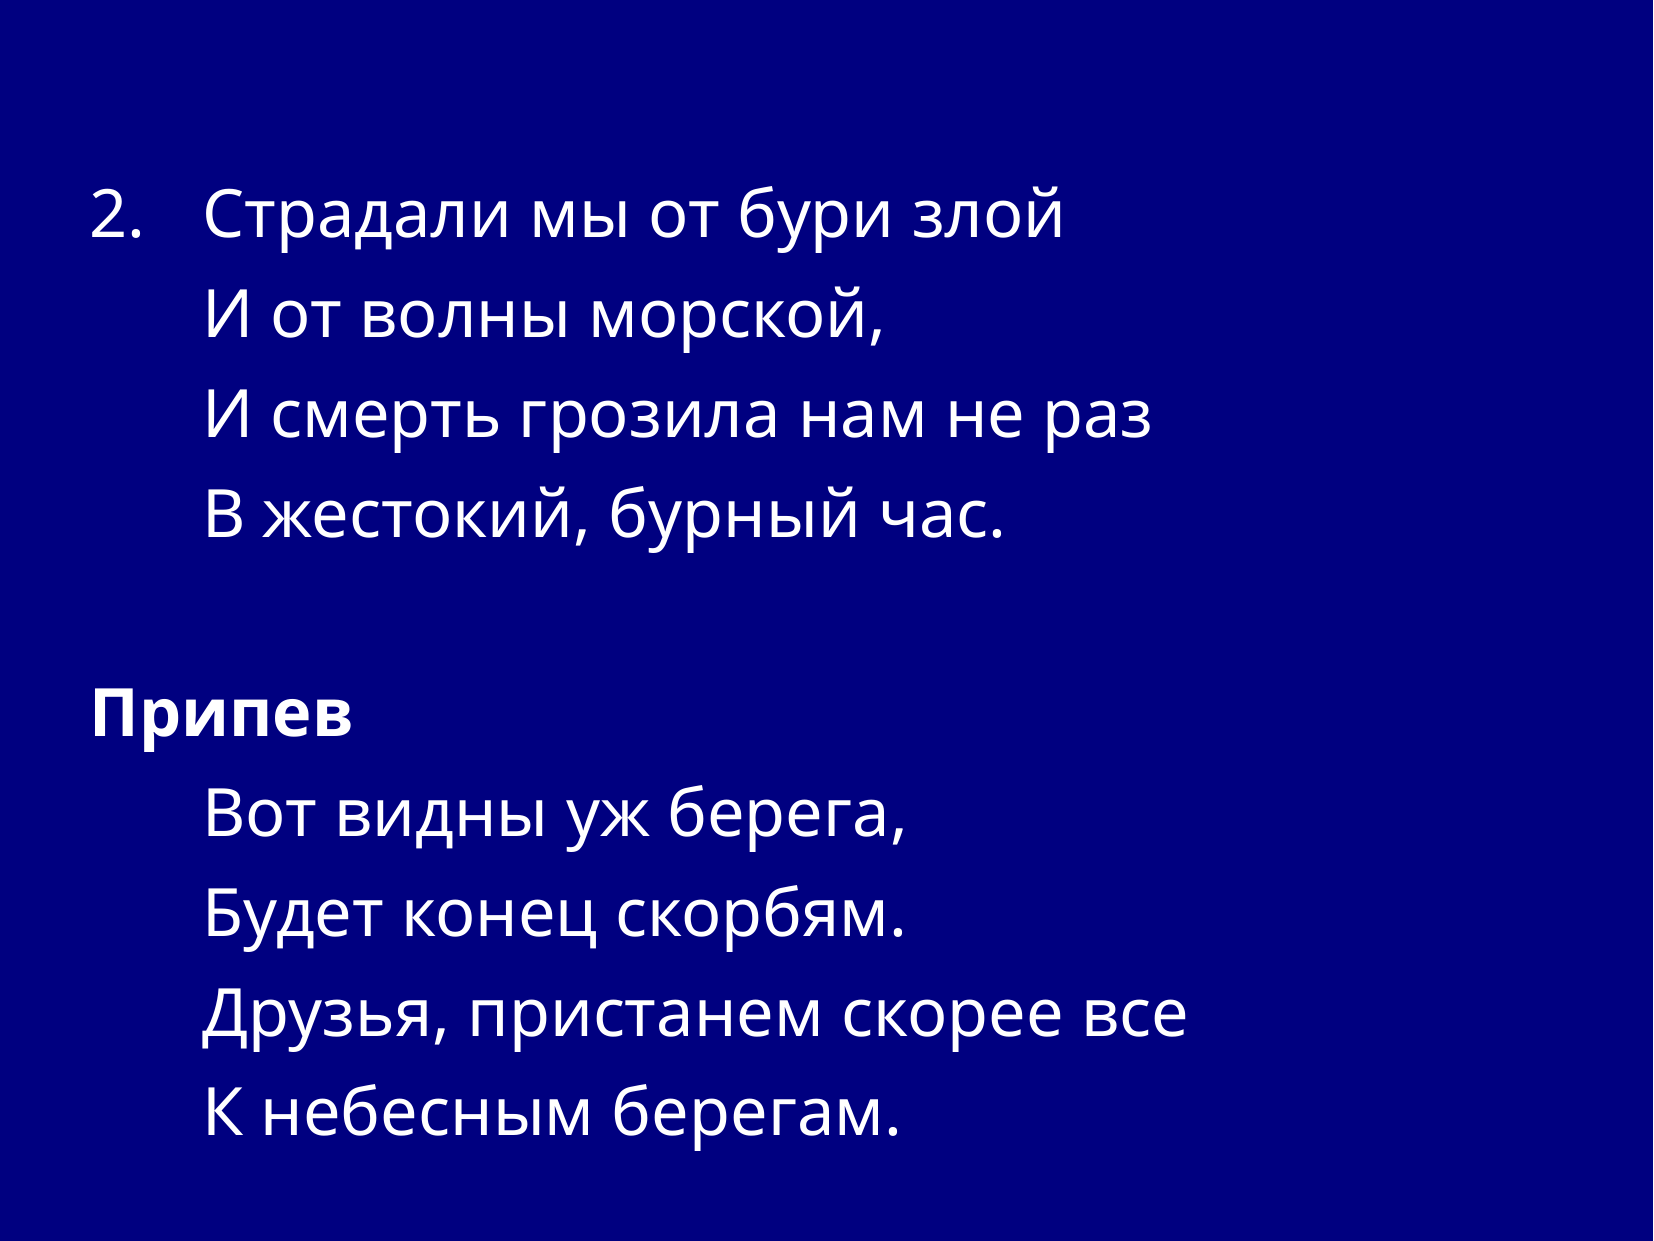

2.	Страдали мы от бури злой
	И от волны морской,
	И смерть грозила нам не раз
	В жестокий, бурный час.
Припев
	Вот видны уж берега,
	Будет конец скорбям.
	Друзья, пристанем скорее все
	К небесным берегам.